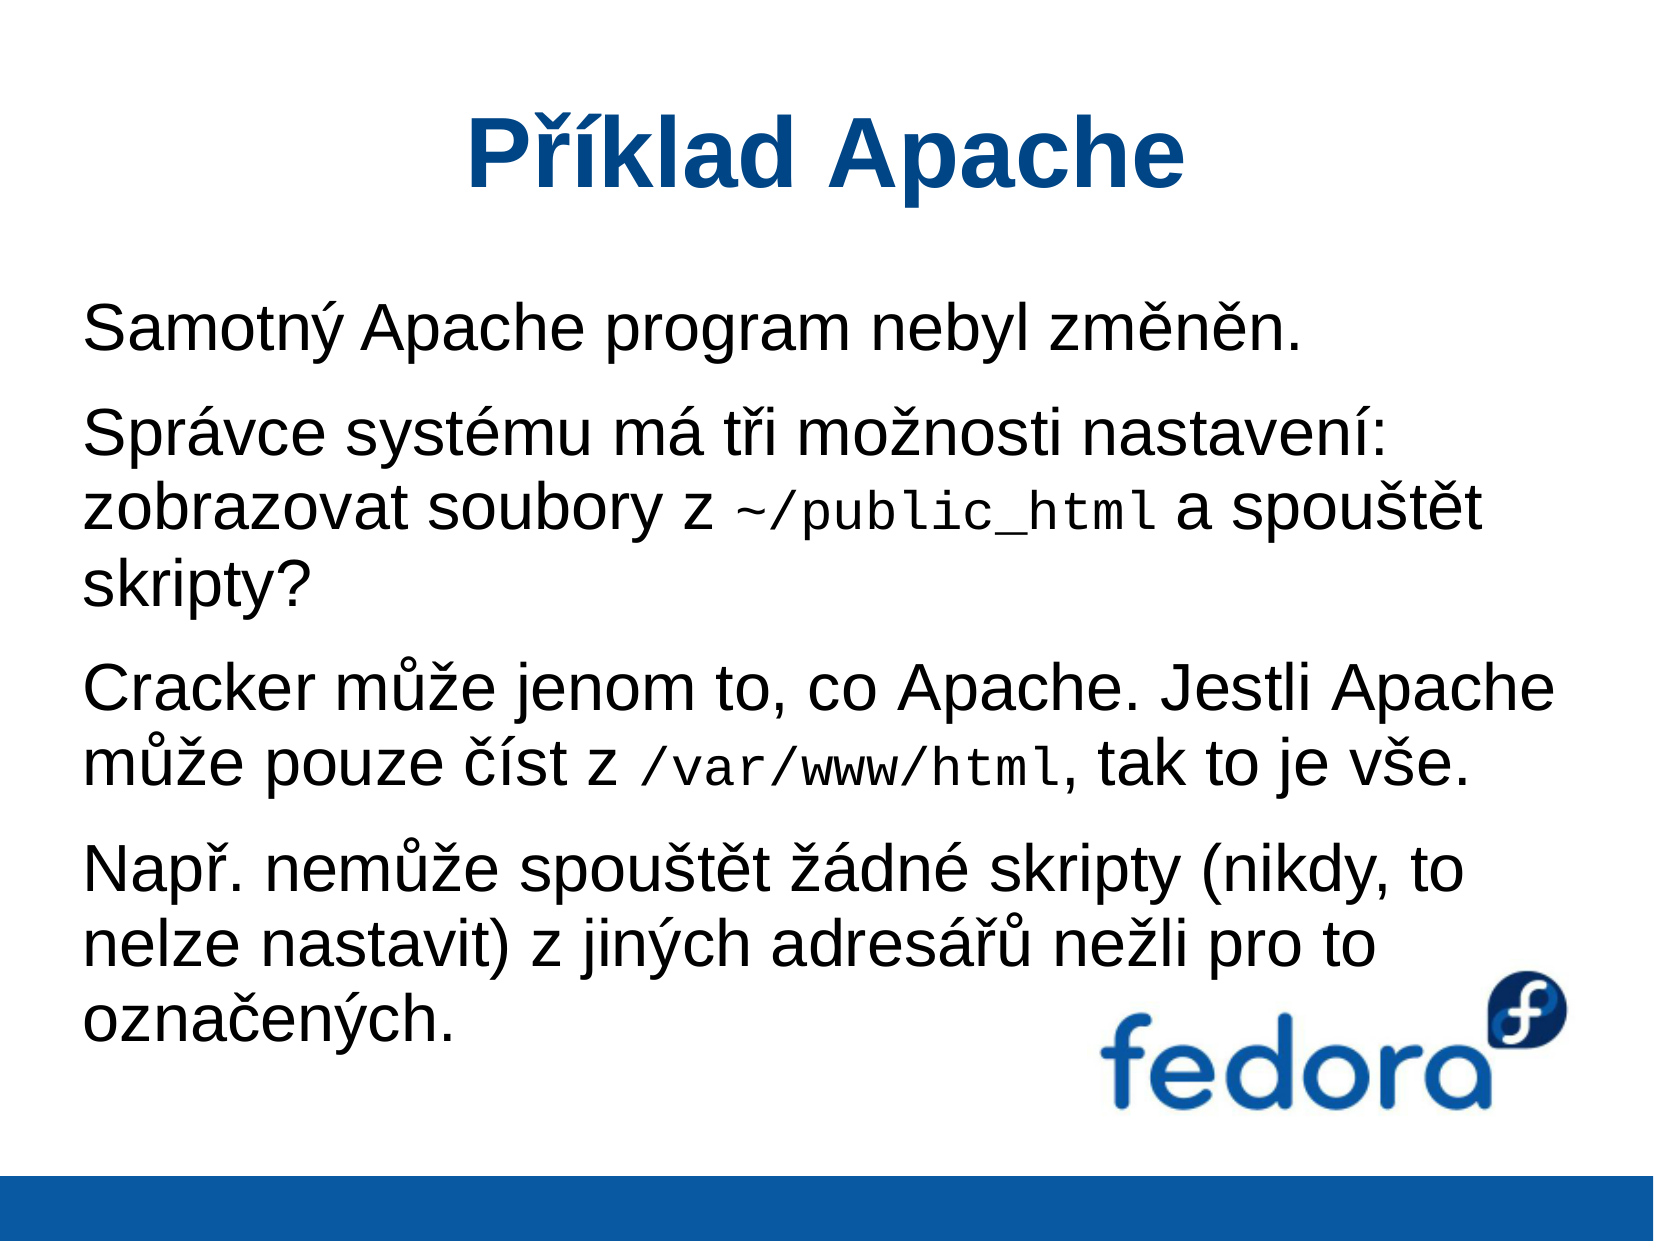

# Příklad Apache
Samotný Apache program nebyl změněn.
Správce systému má tři možnosti nastavení: zobrazovat soubory z ~/public_html a spouštět skripty?
Cracker může jenom to, co Apache. Jestli Apache může pouze číst z /var/www/html, tak to je vše.
Např. nemůže spouštět žádné skripty (nikdy, to nelze nastavit) z jiných adresářů nežli pro to označených.